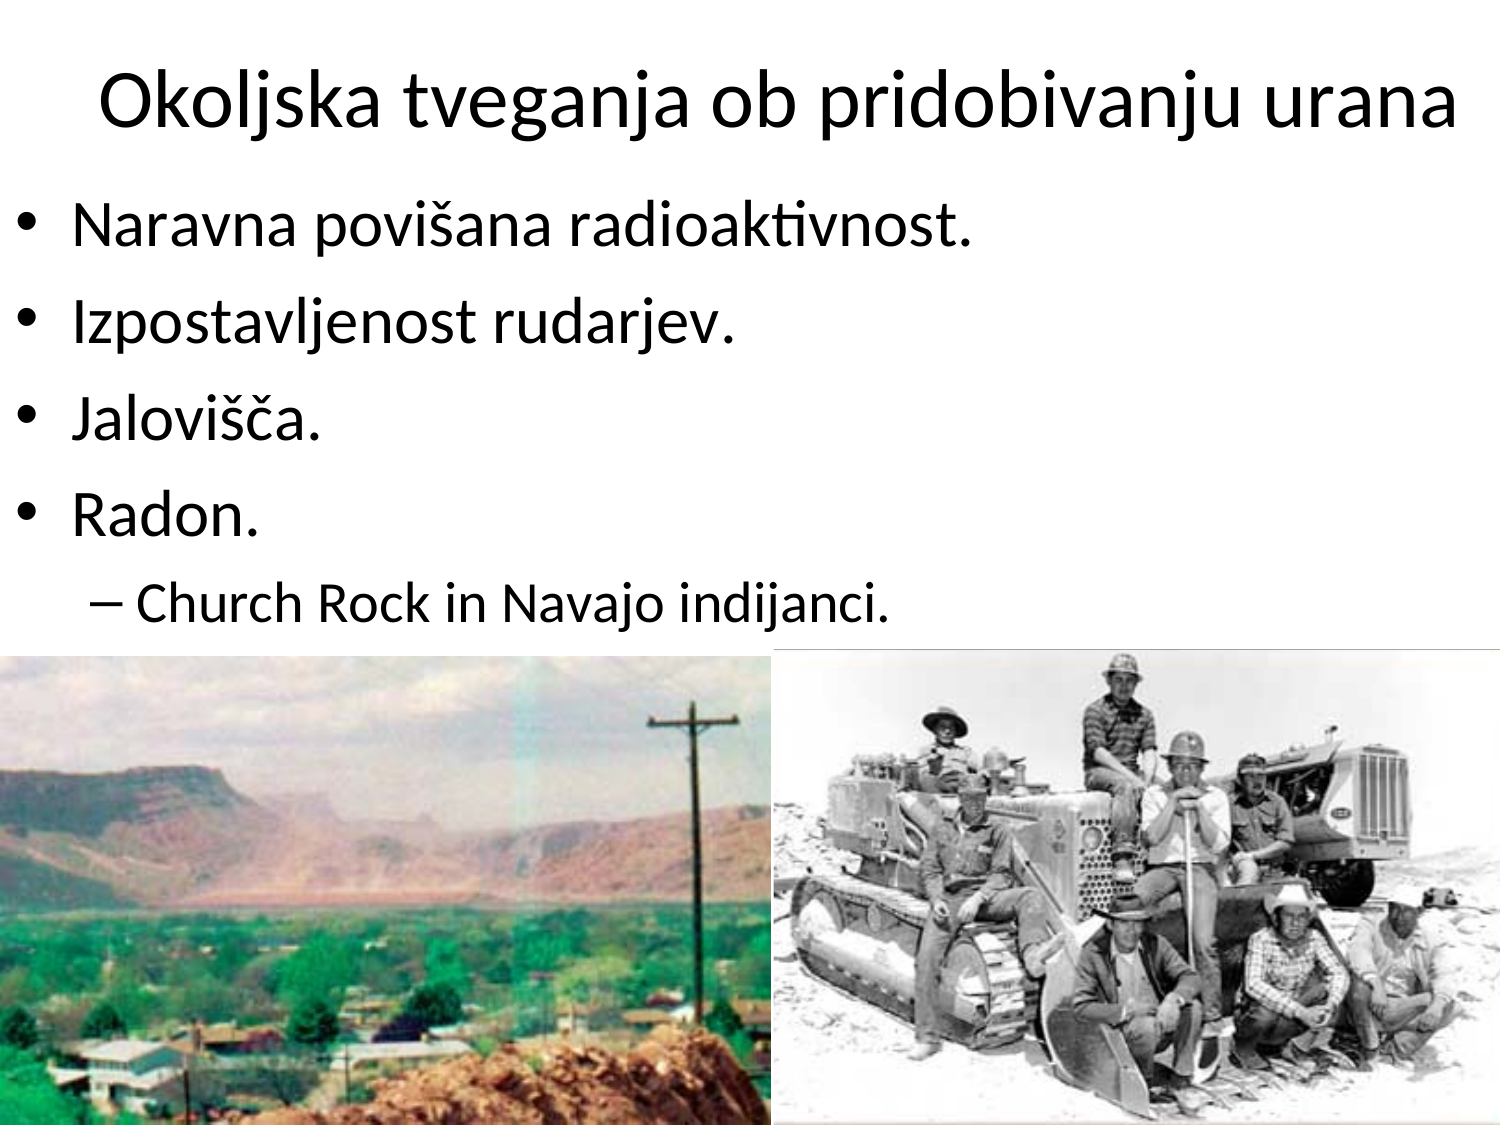

Okoljska tveganja ob pridobivanju urana
Naravna povišana radioaktivnost.
Izpostavljenost rudarjev.
Jalovišča.
Radon.
Church Rock in Navajo indijanci.